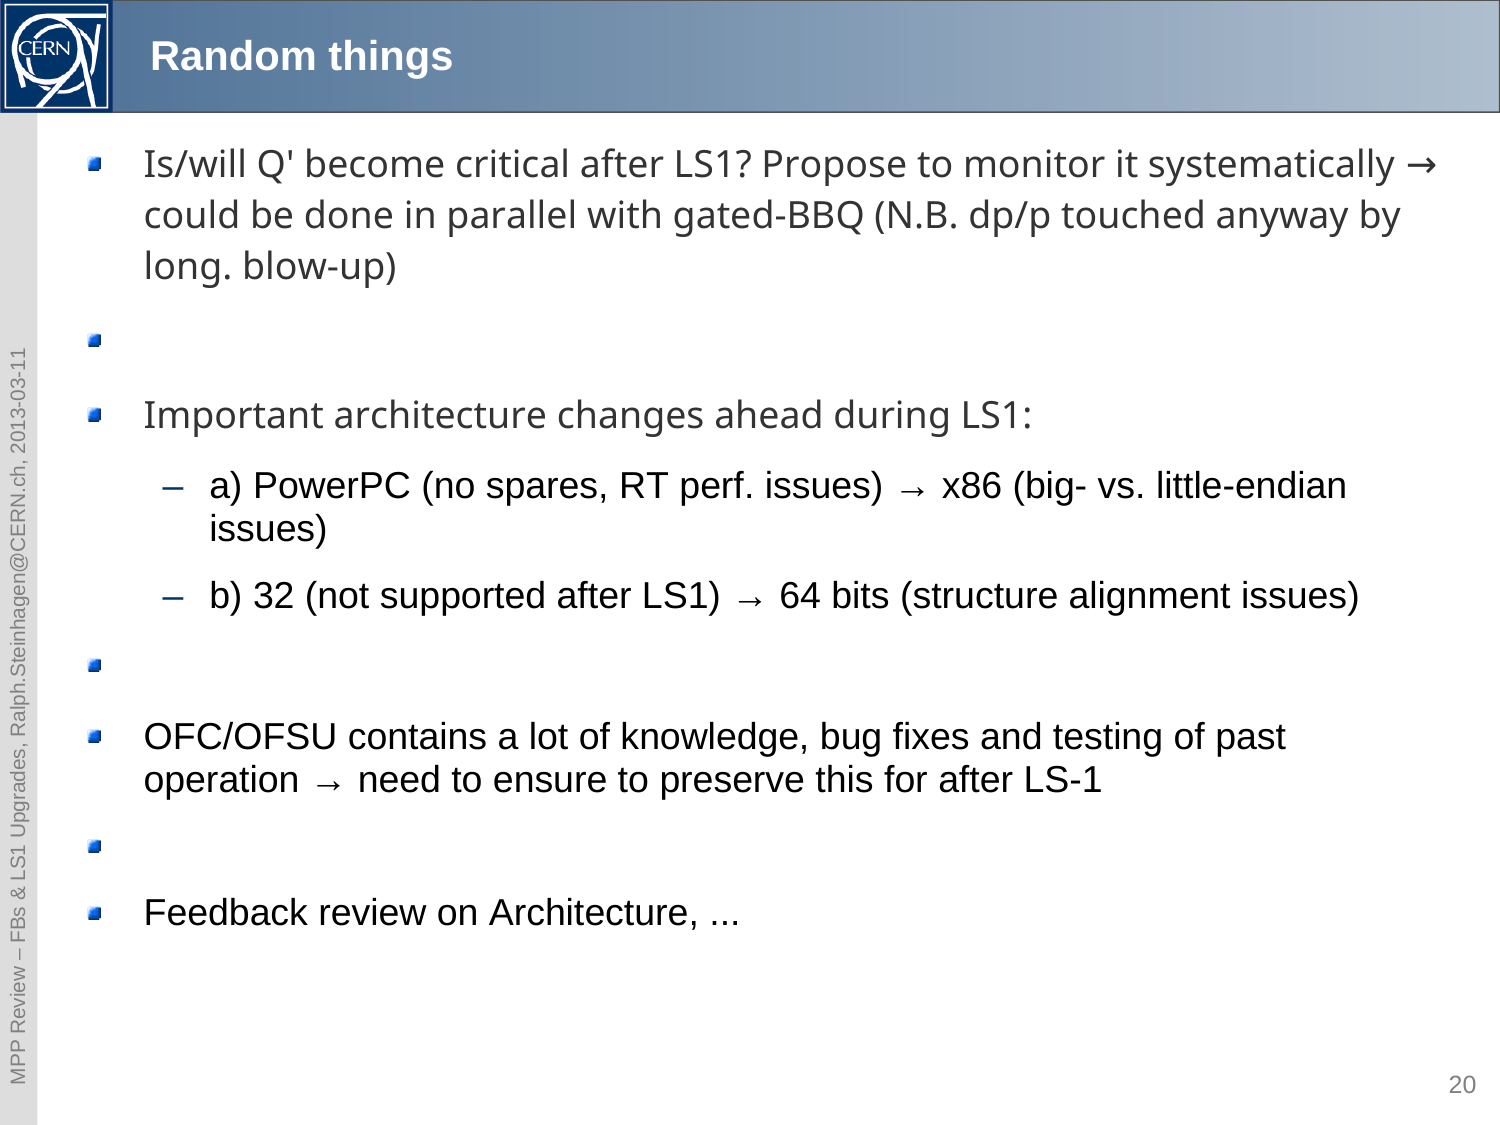

# Random things
Is/will Q' become critical after LS1? Propose to monitor it systematically → could be done in parallel with gated-BBQ (N.B. dp/p touched anyway by long. blow-up)
Important architecture changes ahead during LS1:
a) PowerPC (no spares, RT perf. issues) → x86 (big- vs. little-endian issues)
b) 32 (not supported after LS1) → 64 bits (structure alignment issues)
OFC/OFSU contains a lot of knowledge, bug fixes and testing of past operation → need to ensure to preserve this for after LS-1
Feedback review on Architecture, ...